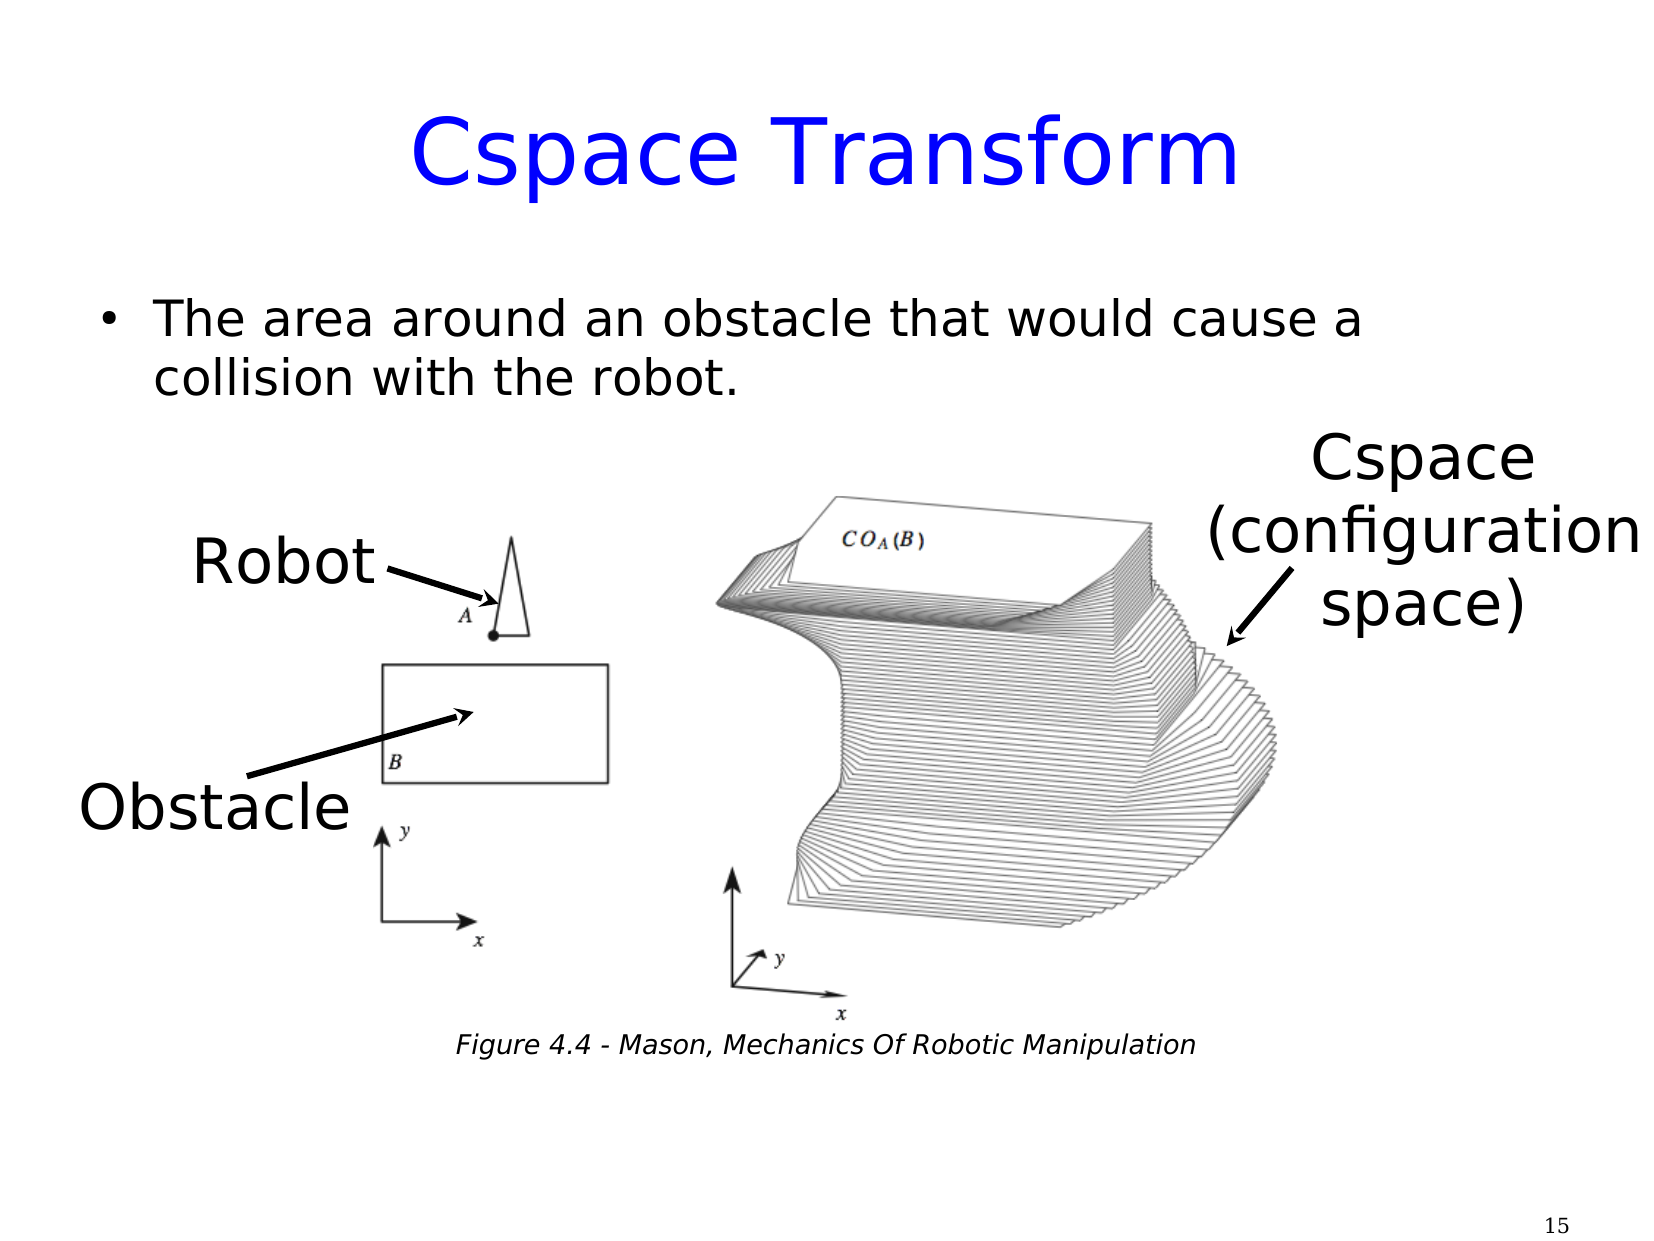

# Cspace Transform
The area around an obstacle that would cause a collision with the robot.
Cspace
(configuration
space)
Robot
Obstacle
Figure 4.4 - Mason, Mechanics Of Robotic Manipulation
15